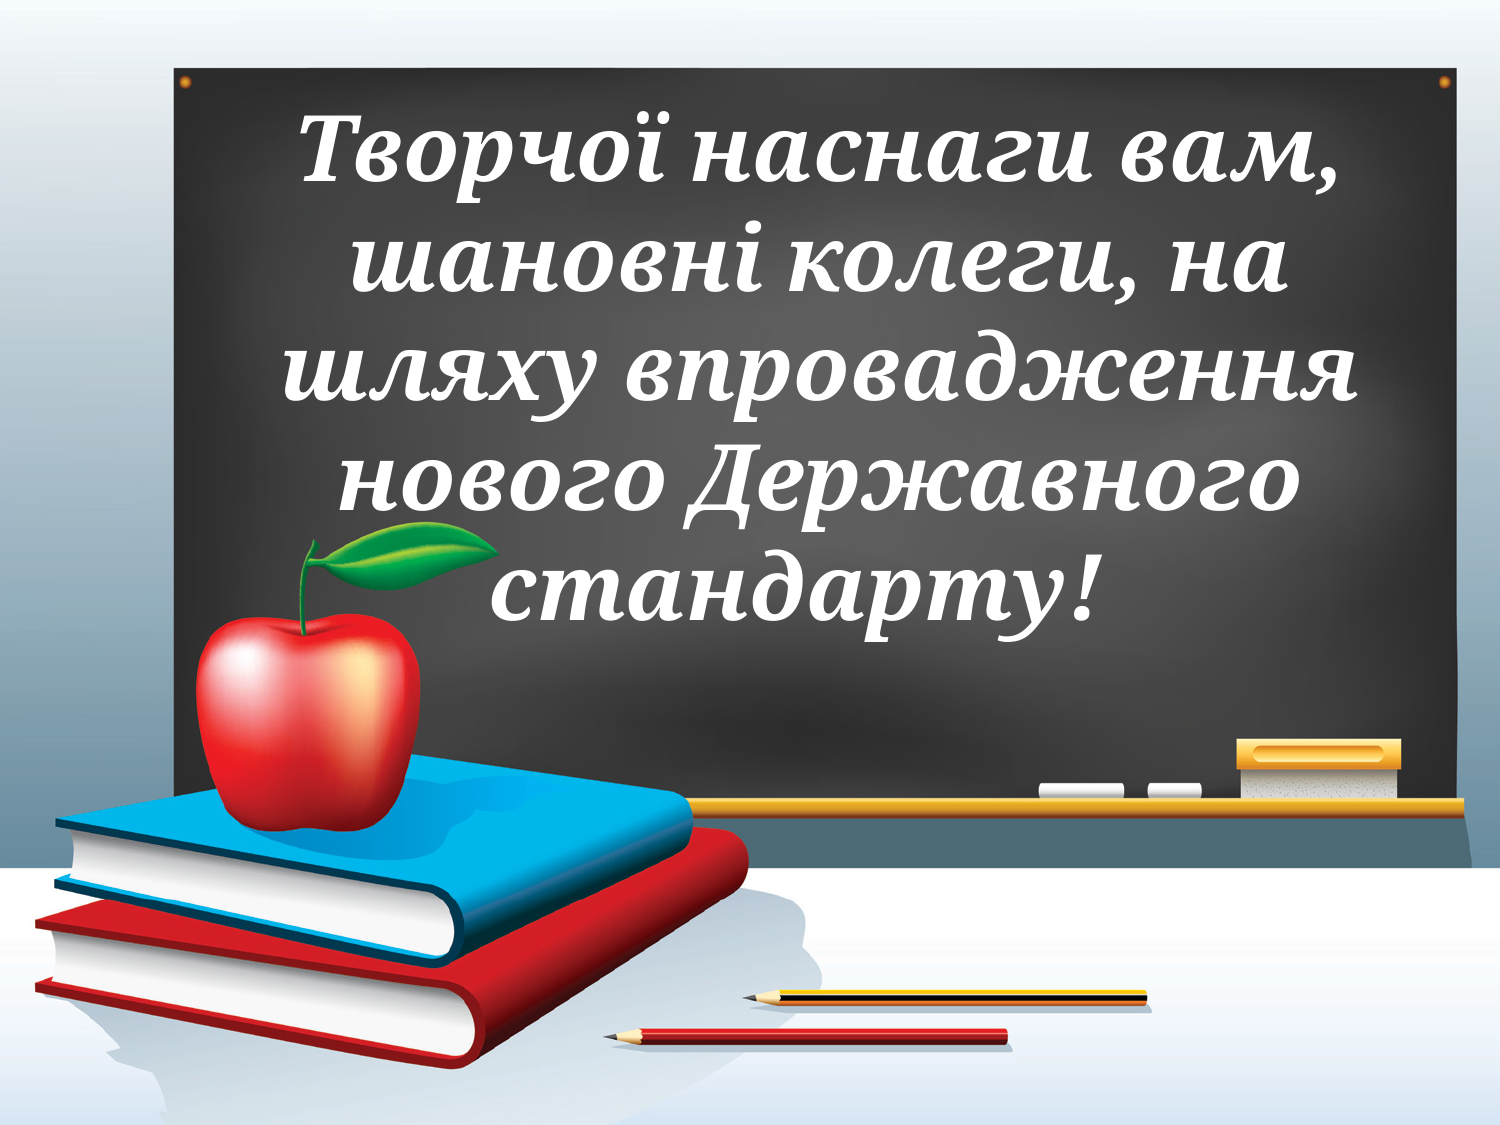

Творчої наснаги вам, шановні колеги, на шляху впровадження нового Державного стандарту!